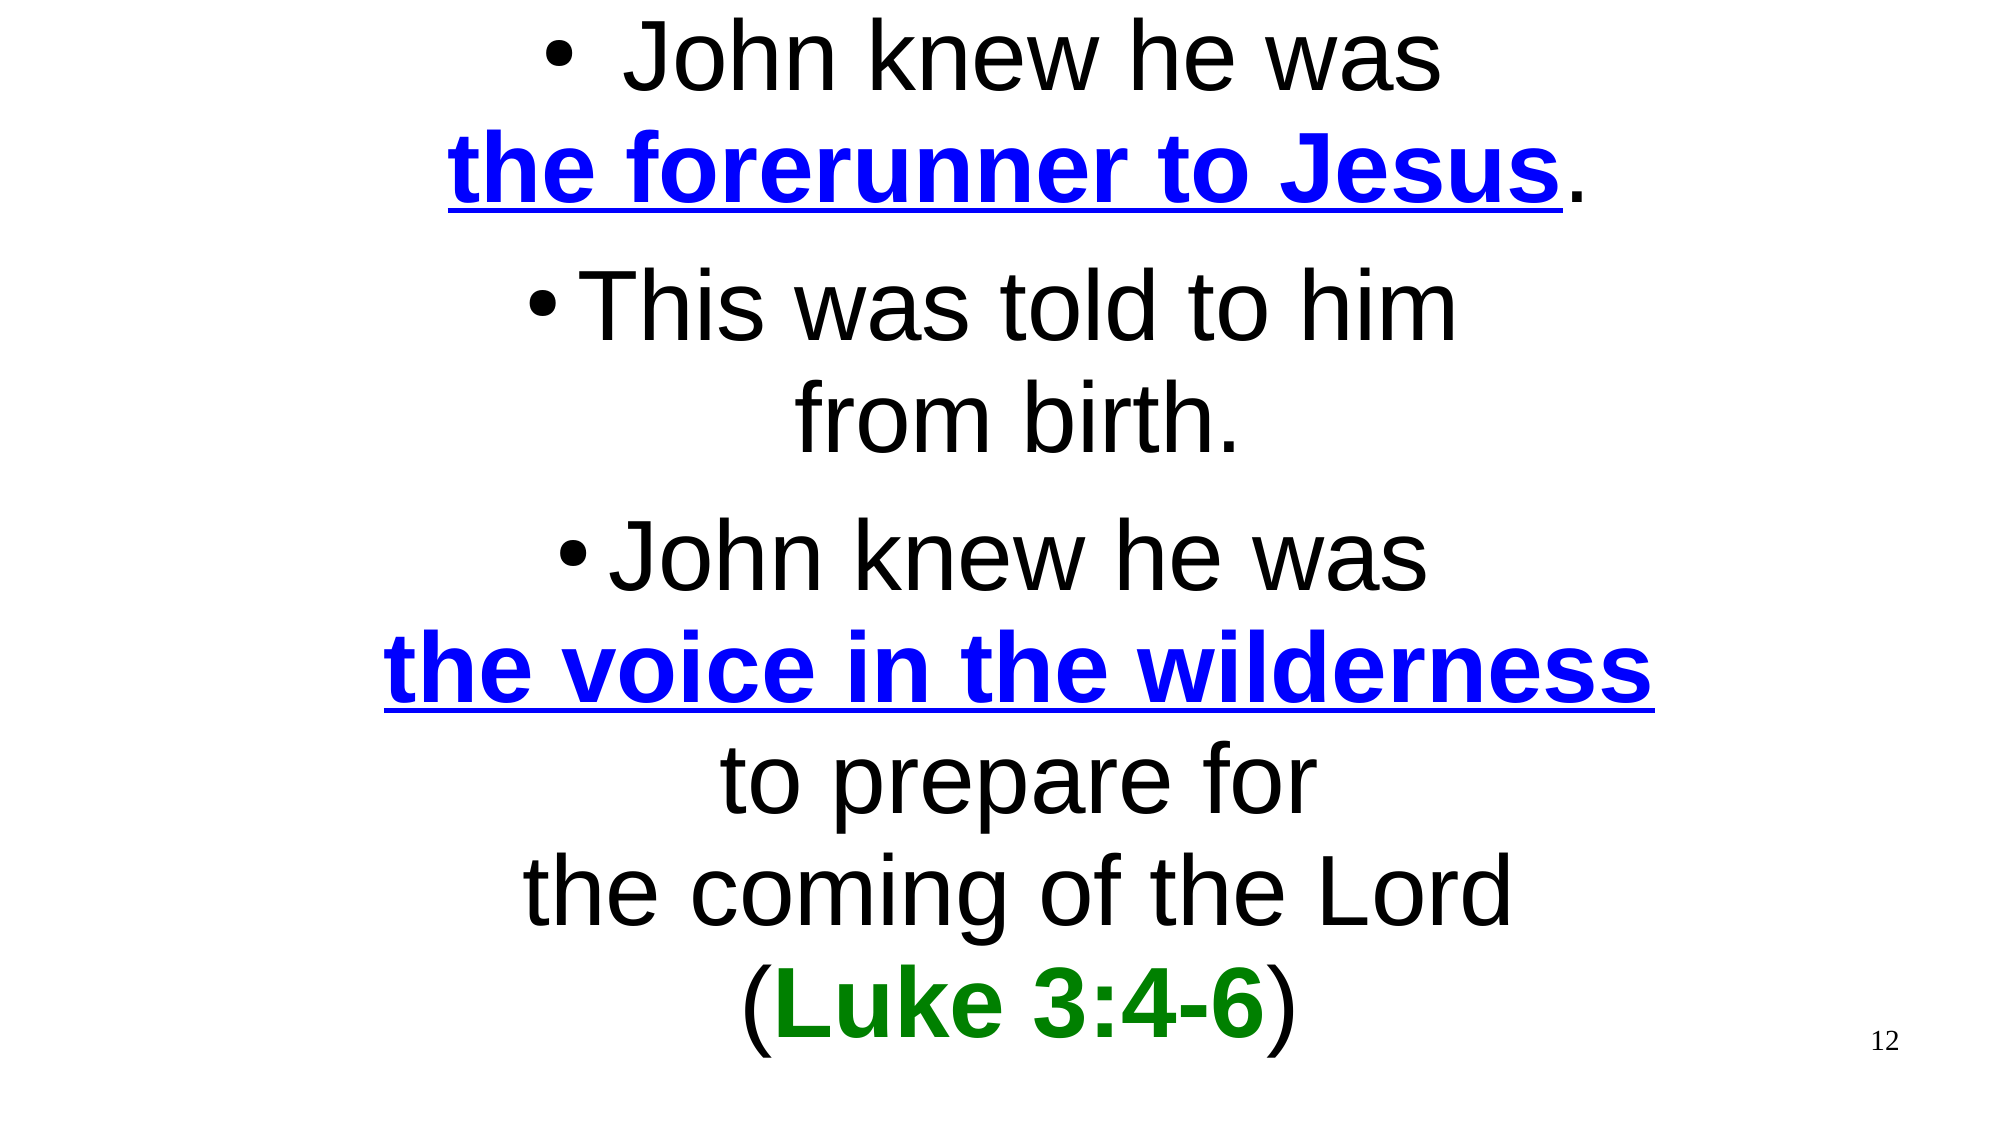

# John knew he was the forerunner to Jesus.
This was told to him
from birth.
John knew he was
the voice in the wilderness
to prepare for
the coming of the Lord
(Luke 3:4-6)
12